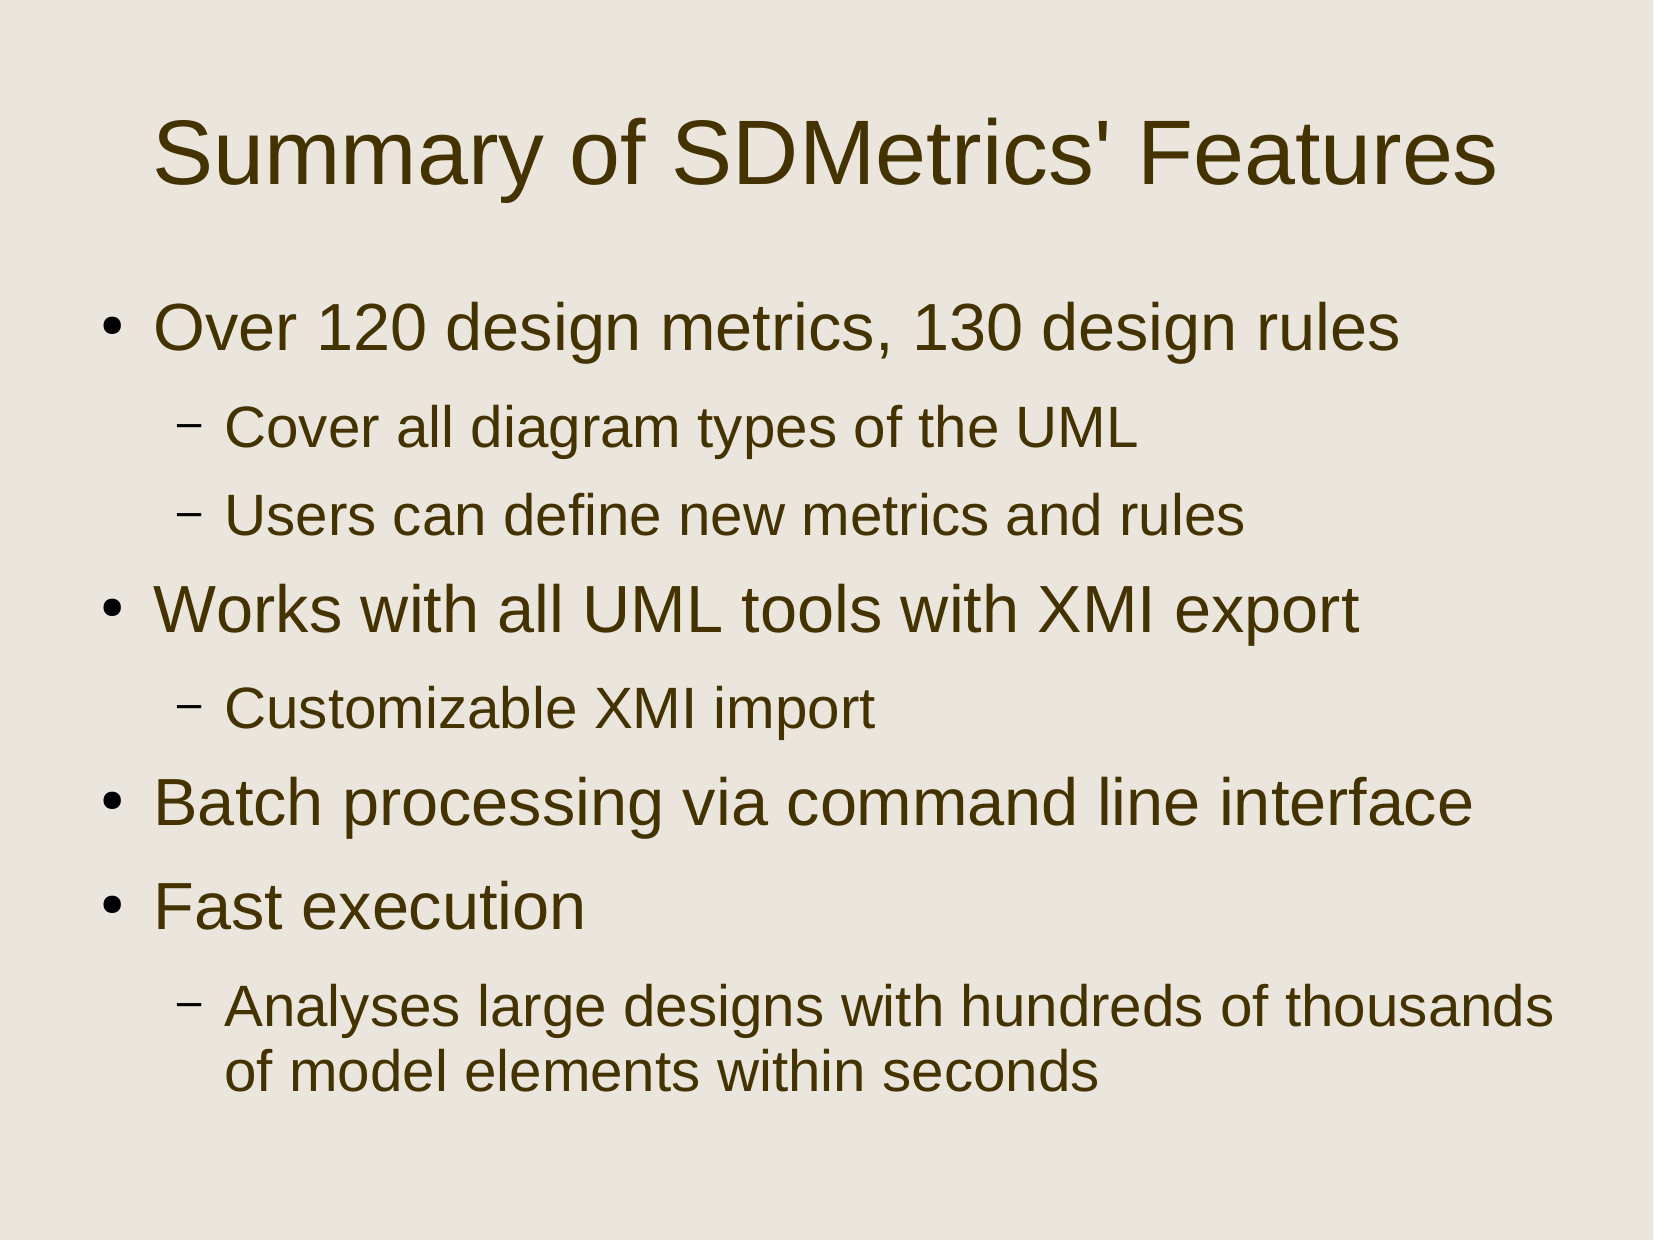

# Summary of SDMetrics' Features
Over 120 design metrics, 130 design rules
Cover all diagram types of the UML
Users can define new metrics and rules
Works with all UML tools with XMI export
Customizable XMI import
Batch processing via command line interface
Fast execution
Analyses large designs with hundreds of thousands of model elements within seconds